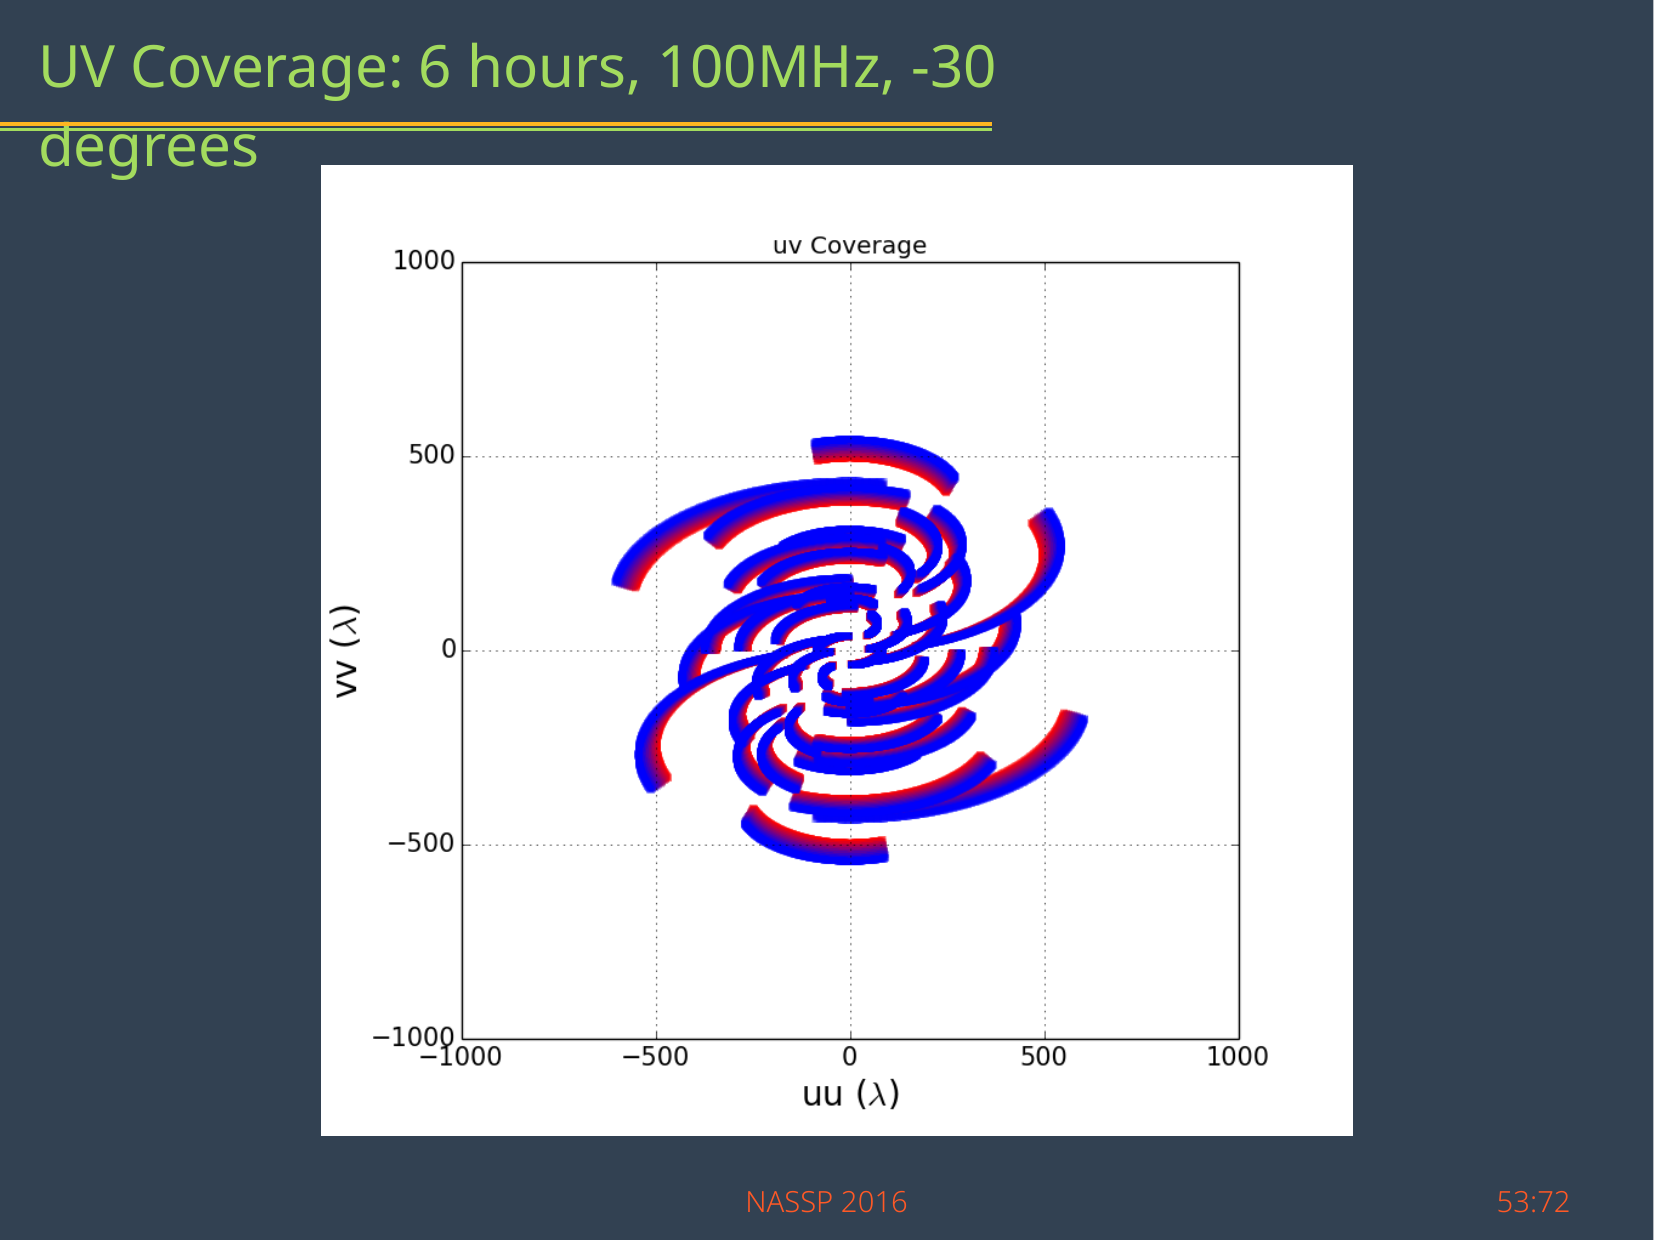

UV Coverage: 6 hours, 100MHz, -30 degrees
NASSP 2016
53